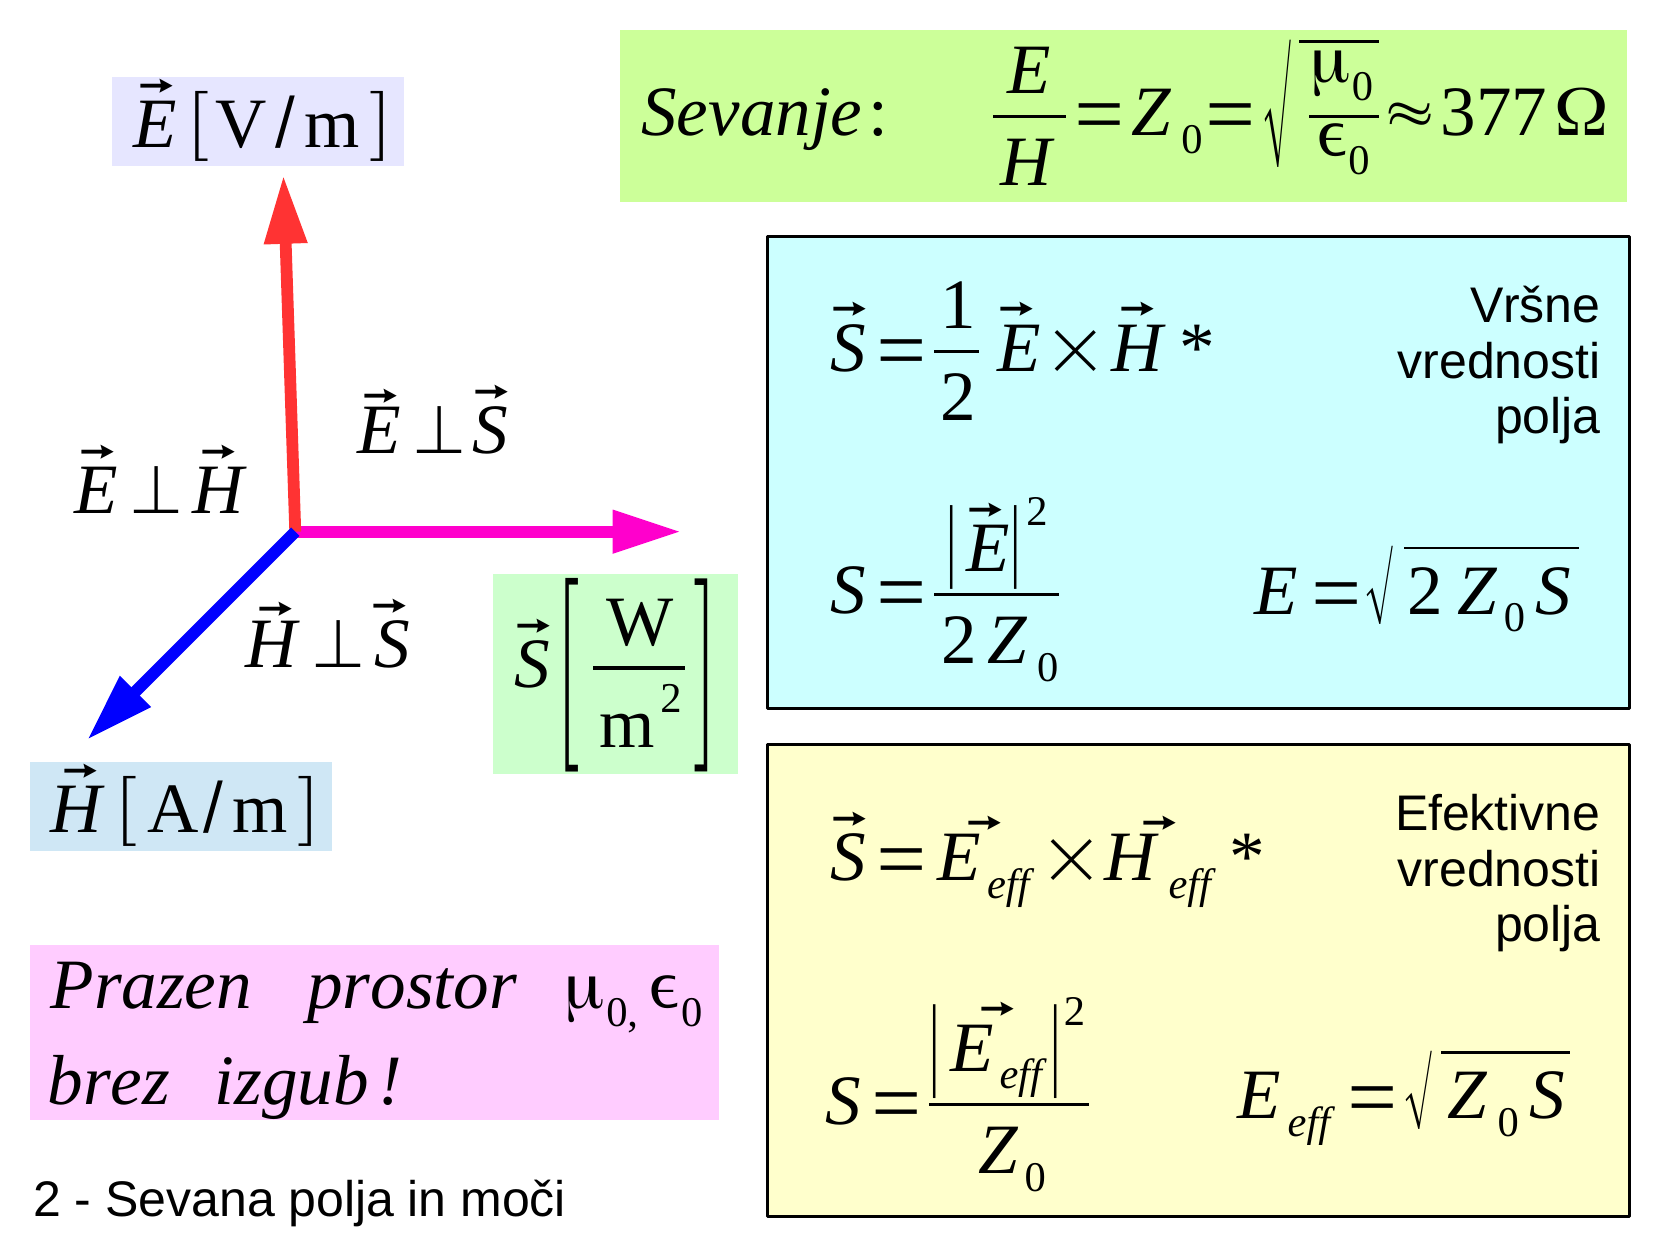

Vršne
vrednosti
 polja
Efektivne
vrednosti
 polja
2 - Sevana polja in moči